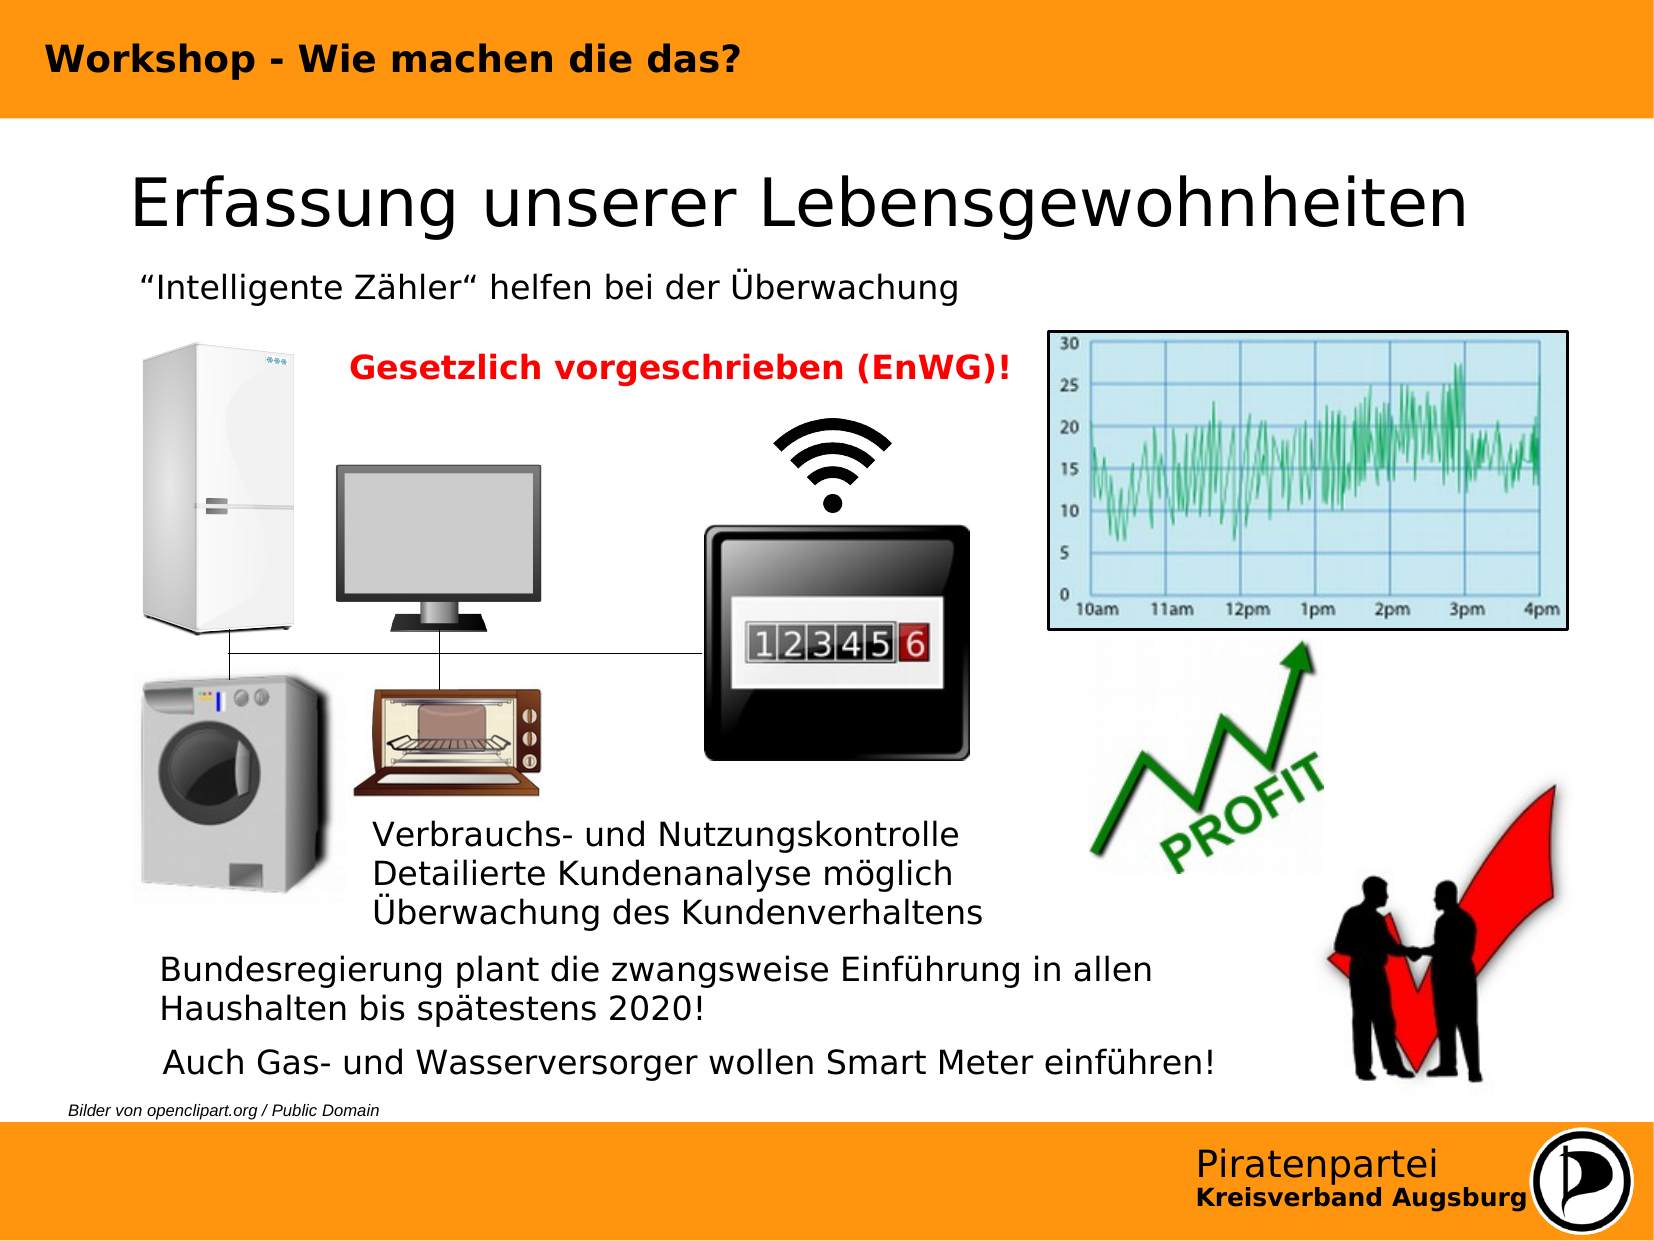

Workshop - Wie machen die das?
Erfassung unserer Lebensgewohnheiten
“Intelligente Zähler“ helfen bei der Überwachung
Gesetzlich vorgeschrieben (EnWG)!
Verbrauchs- und Nutzungskontrolle
Detailierte Kundenanalyse möglich
Überwachung des Kundenverhaltens
Bundesregierung plant die zwangsweise Einführung in allen Haushalten bis spätestens 2020!
Auch Gas- und Wasserversorger wollen Smart Meter einführen!
Bilder von openclipart.org / Public Domain